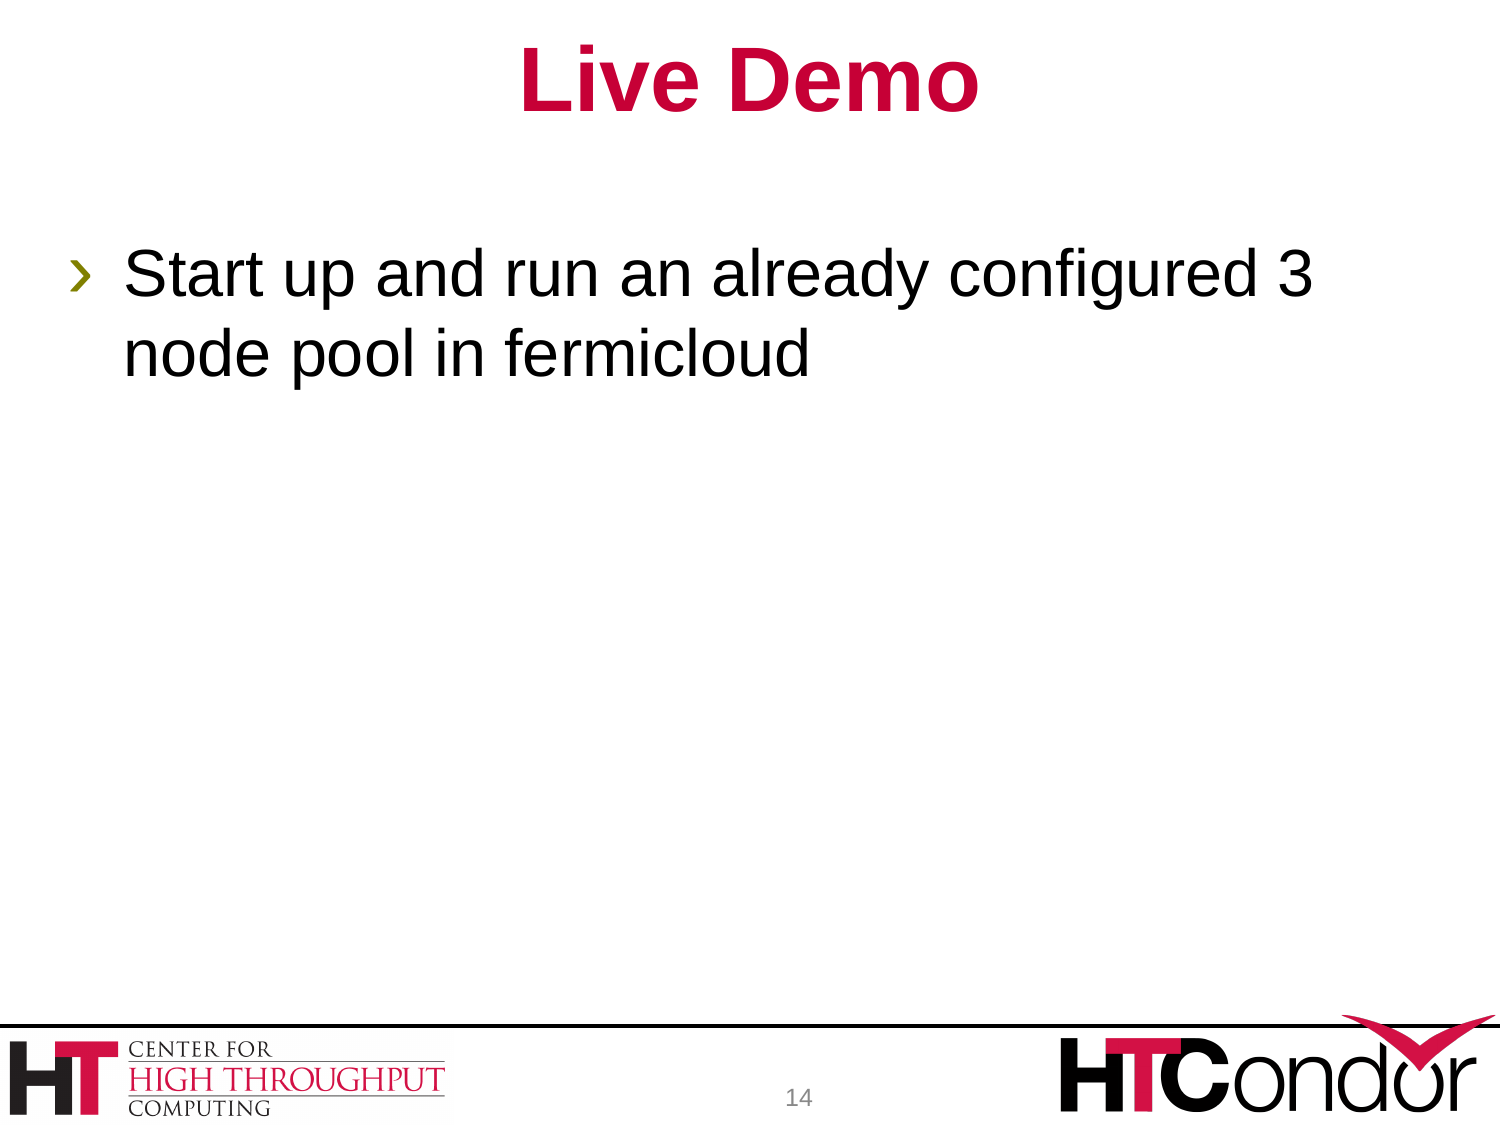

# Live Demo
Start up and run an already configured 3 node pool in fermicloud